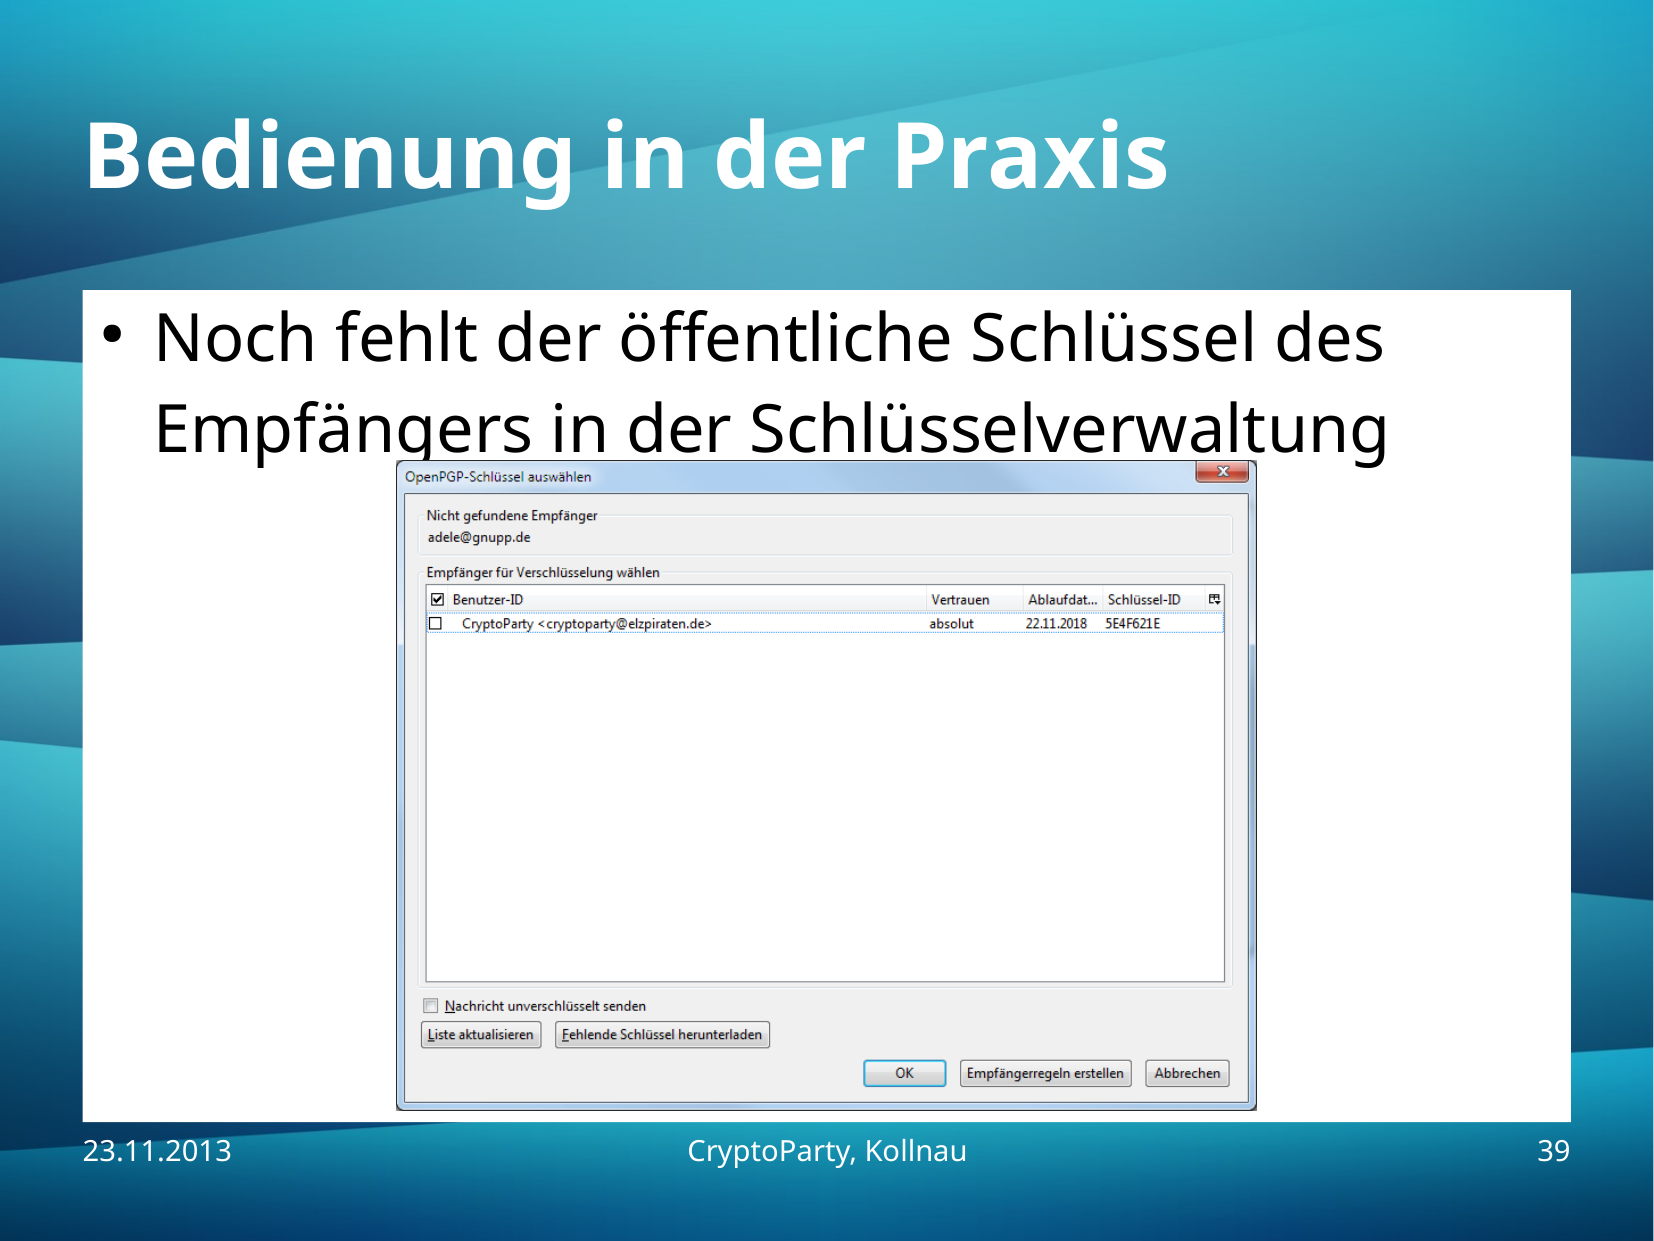

# Bedienung in der Praxis
Noch fehlt der öffentliche Schlüssel des Empfängers in der Schlüsselverwaltung
23.11.2013
CryptoParty, Kollnau
39